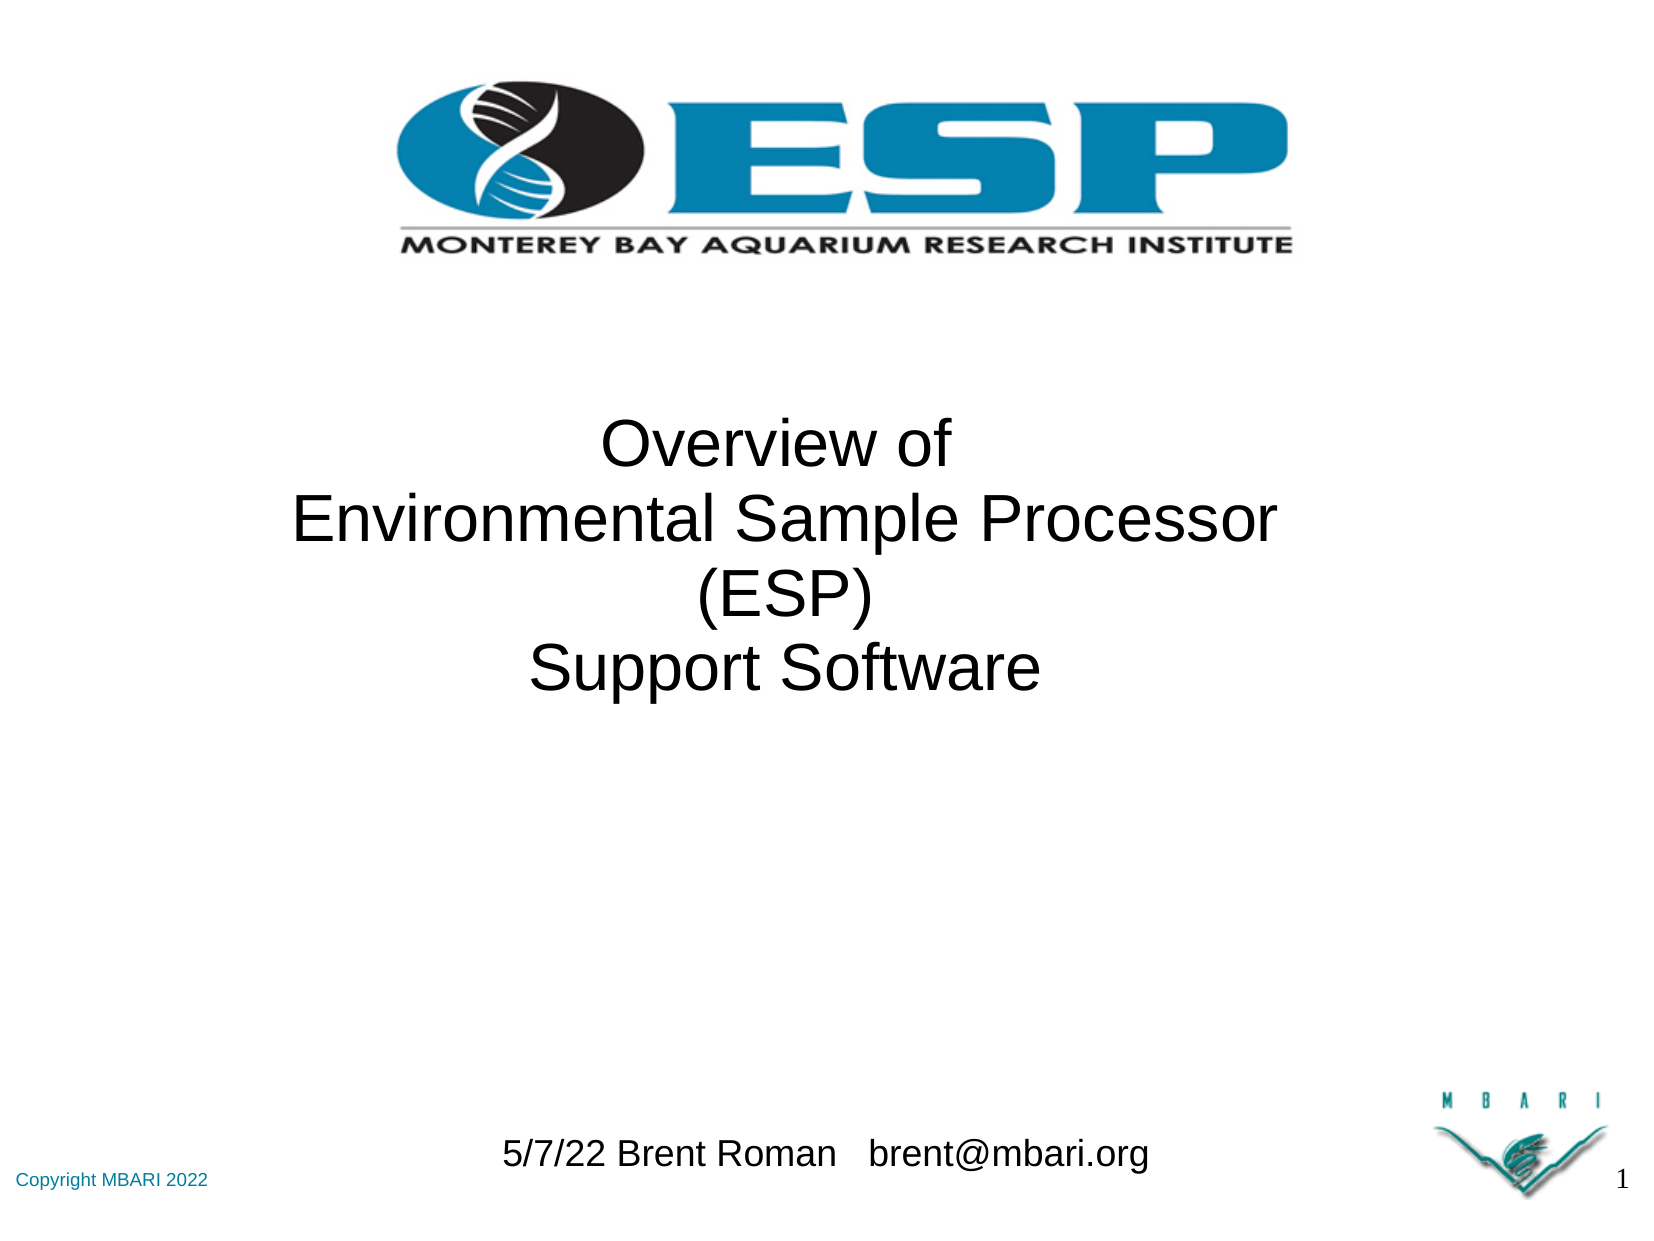

Overview of
Environmental Sample Processor
(ESP)
Support Software
5/7/22 Brent Roman brent@mbari.org